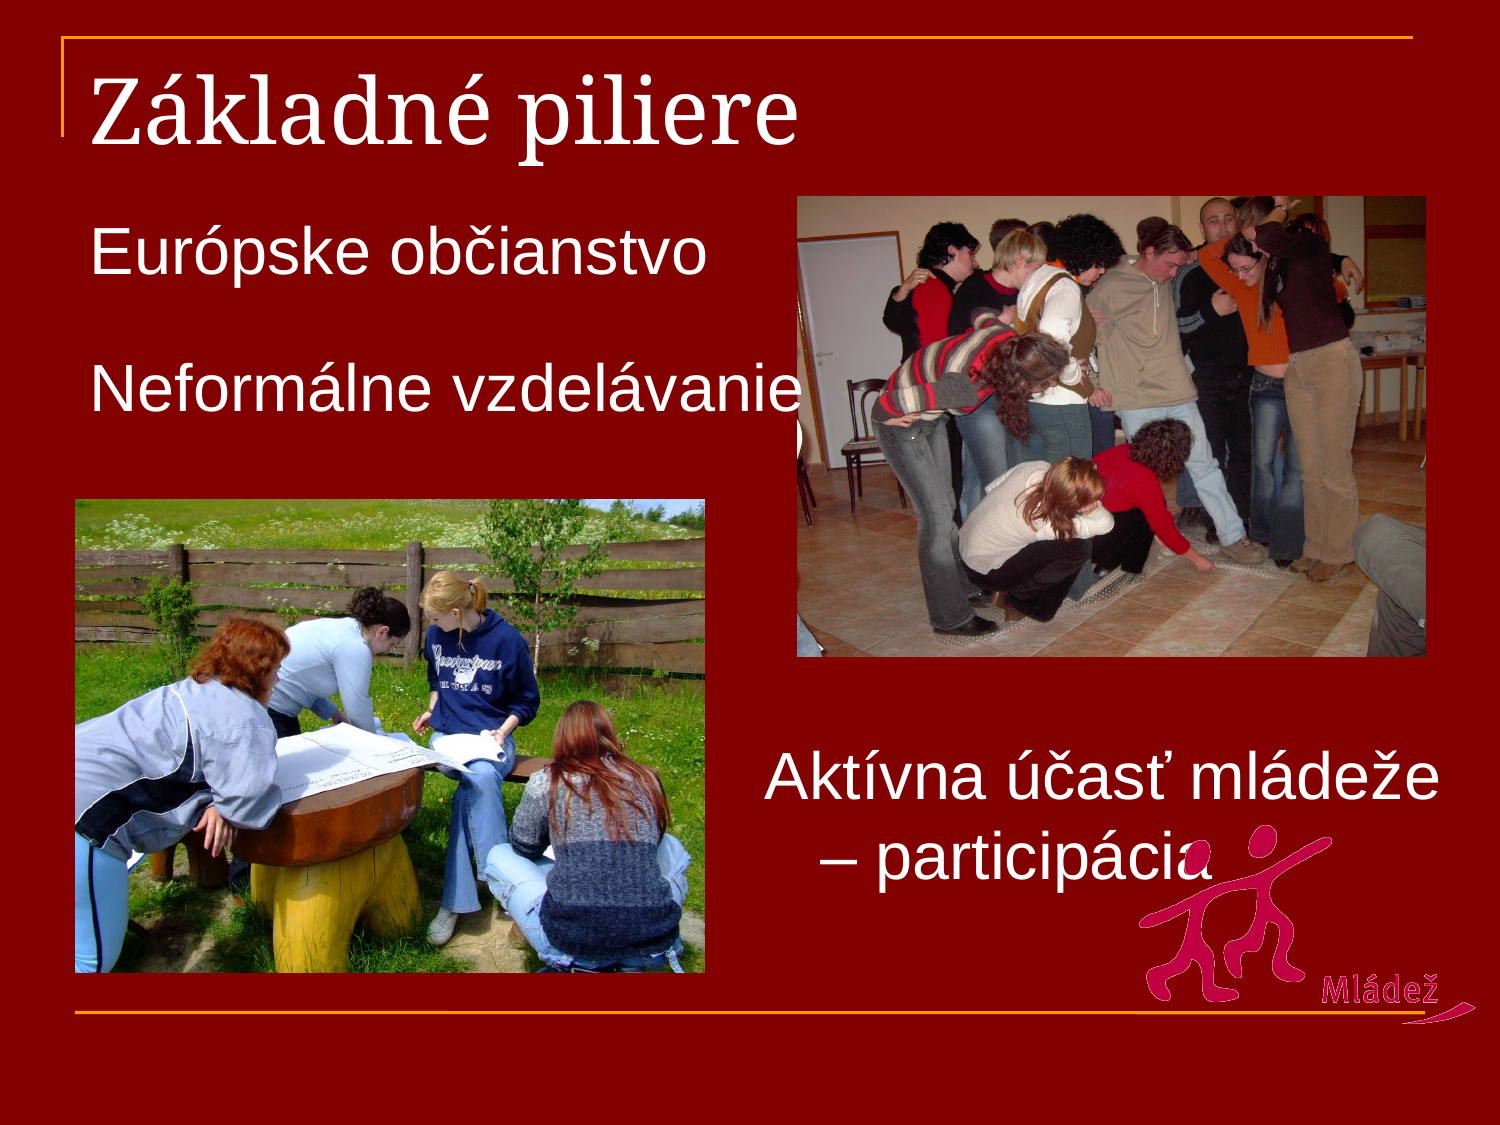

Základné piliere
Európske občianstvo
Neformálne vzdelávanie
Aktívna účasť mládeže – participácia